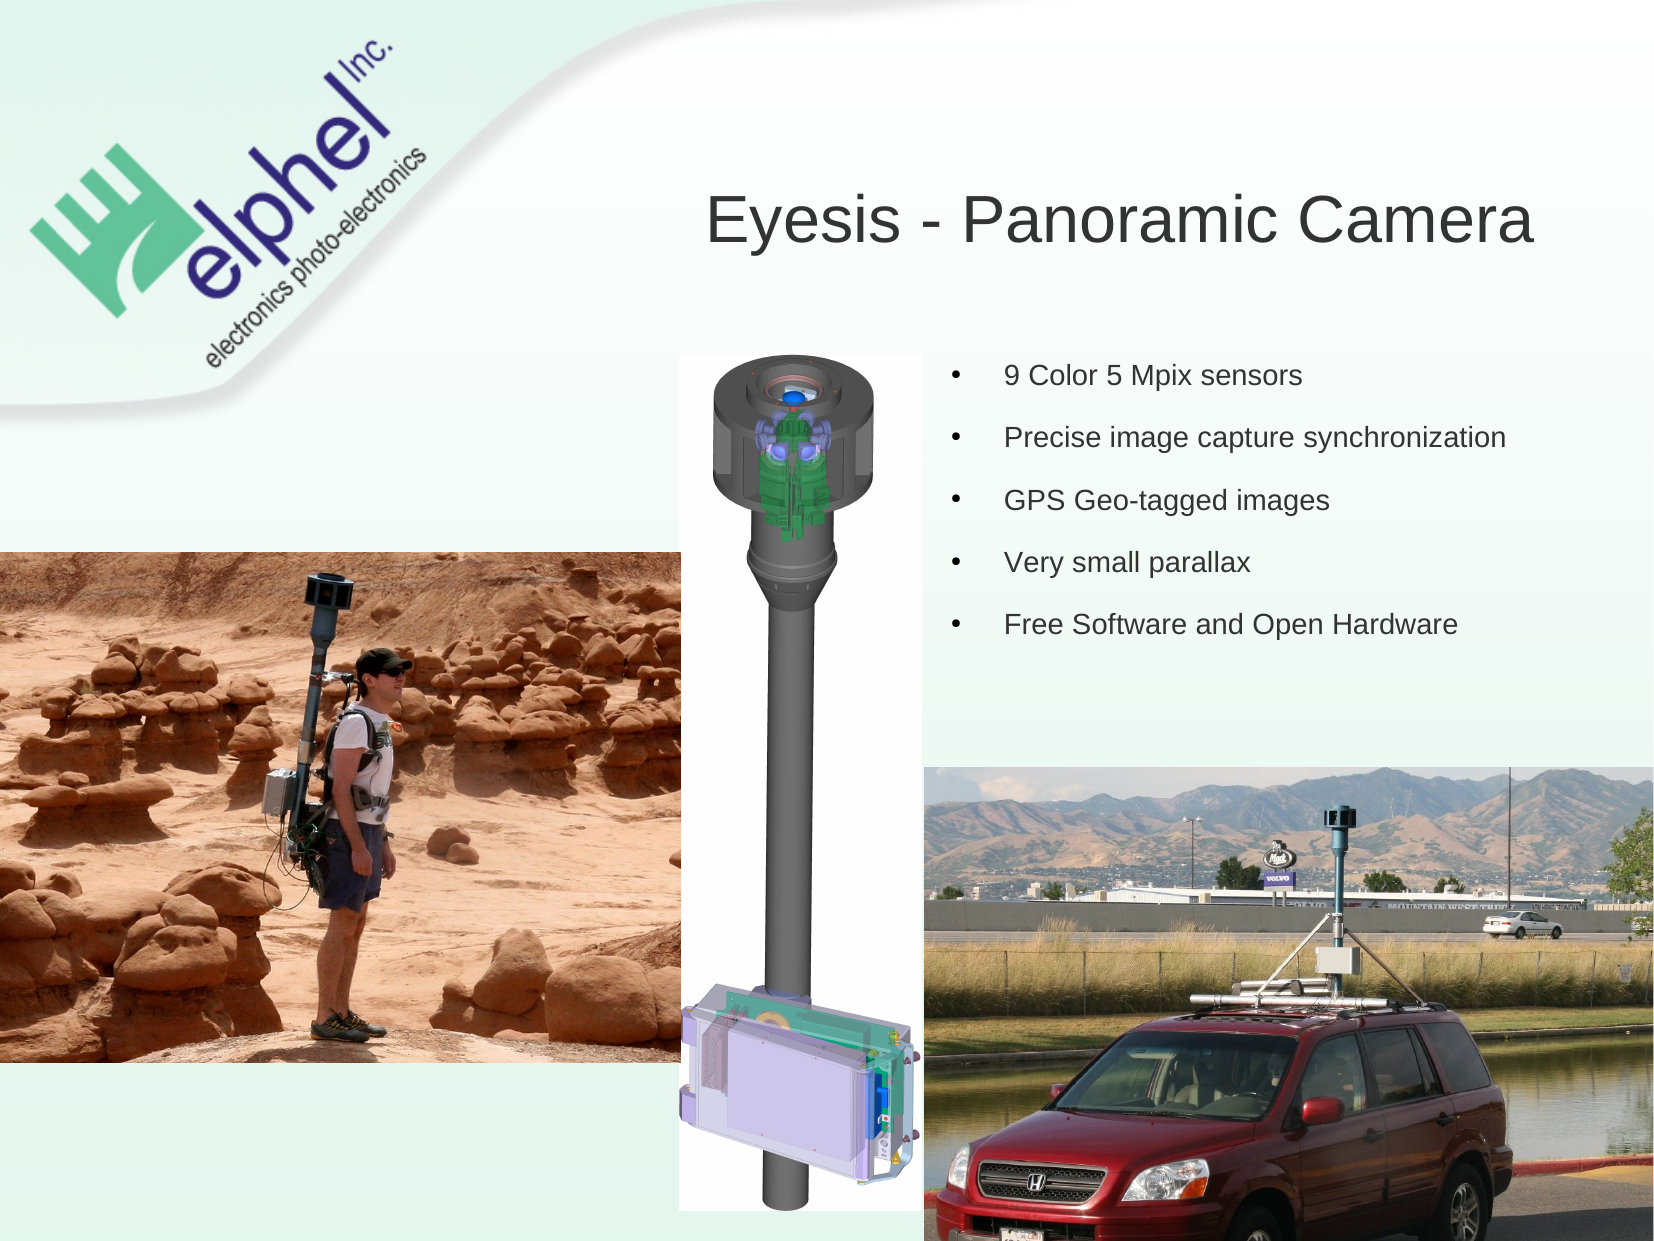

Eyesis - Panoramic Camera
# 9 Color 5 Mpix sensors
Precise image capture synchronization
GPS Geo-tagged images
Very small parallax
Free Software and Open Hardware